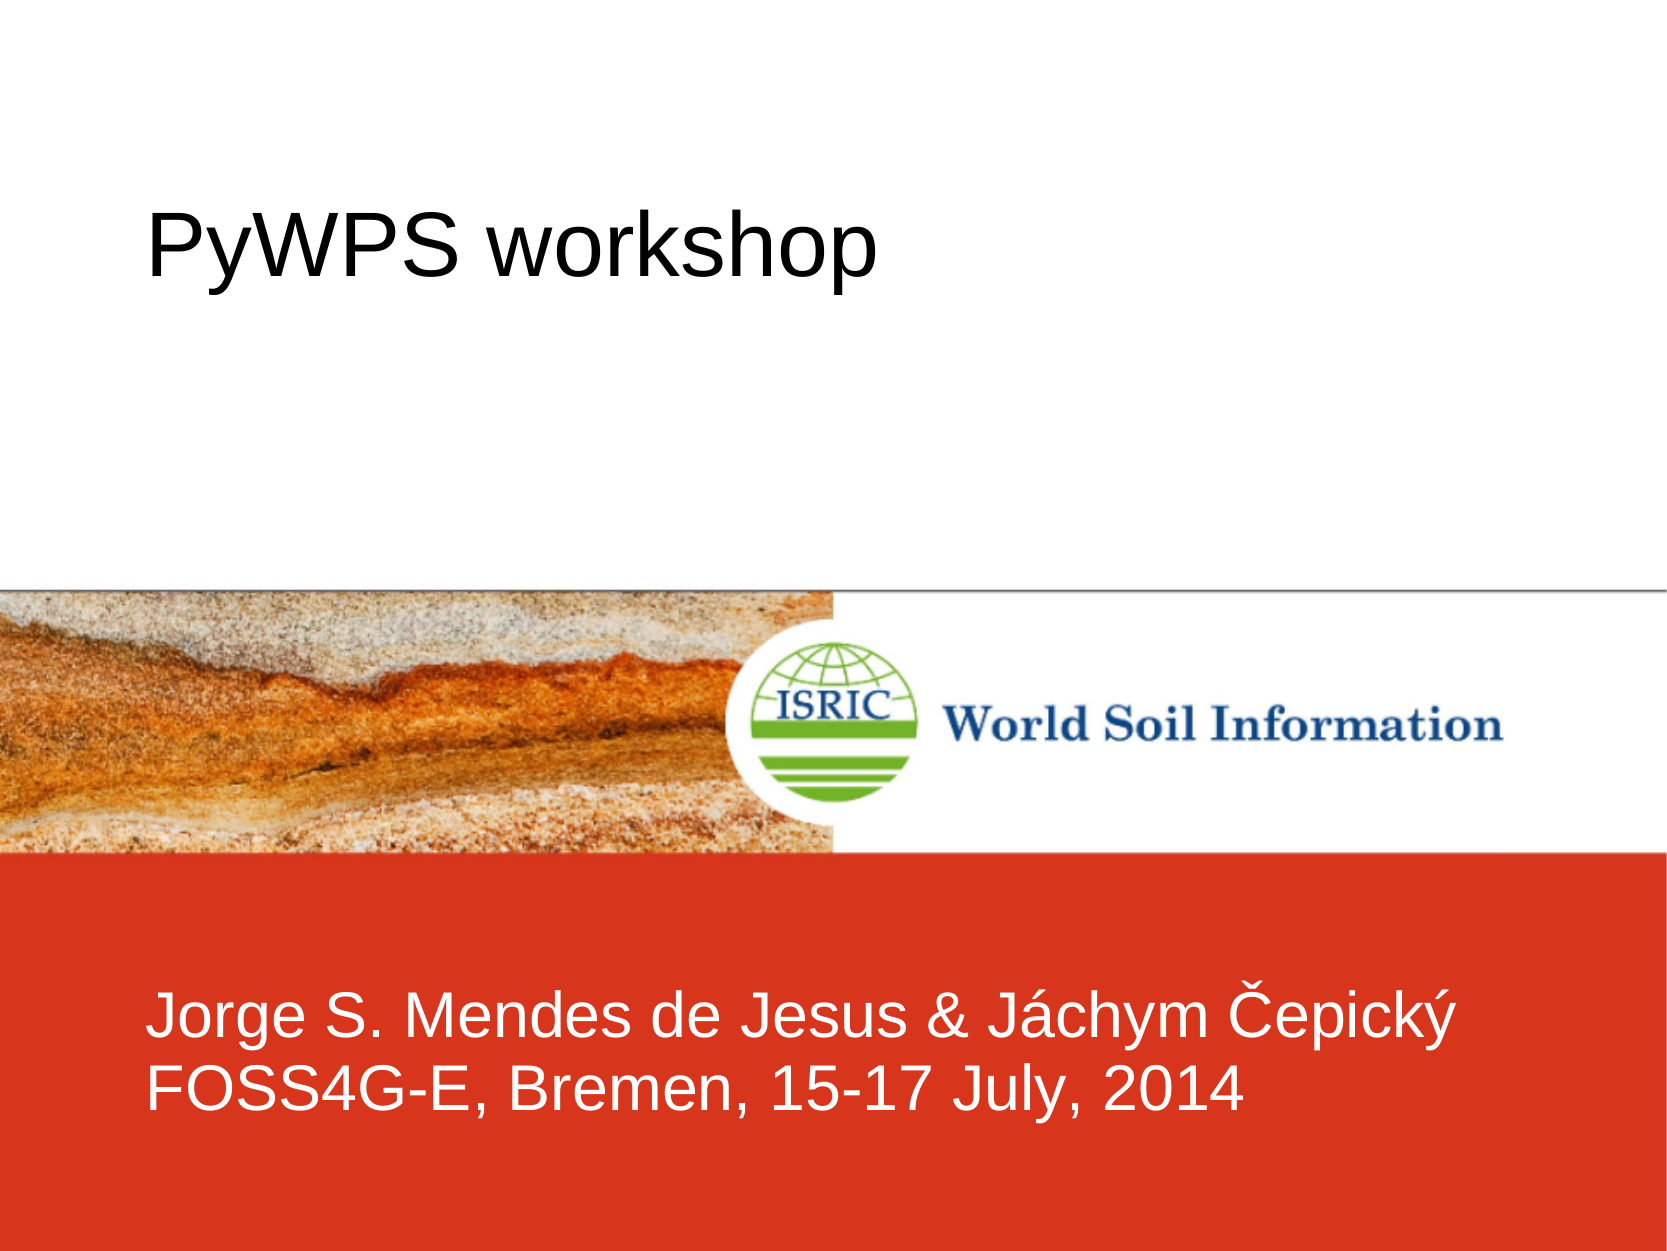

# PyWPS workshop
Jorge S. Mendes de Jesus & Jáchym Čepický
FOSS4G-E, Bremen, 15-17 July, 2014